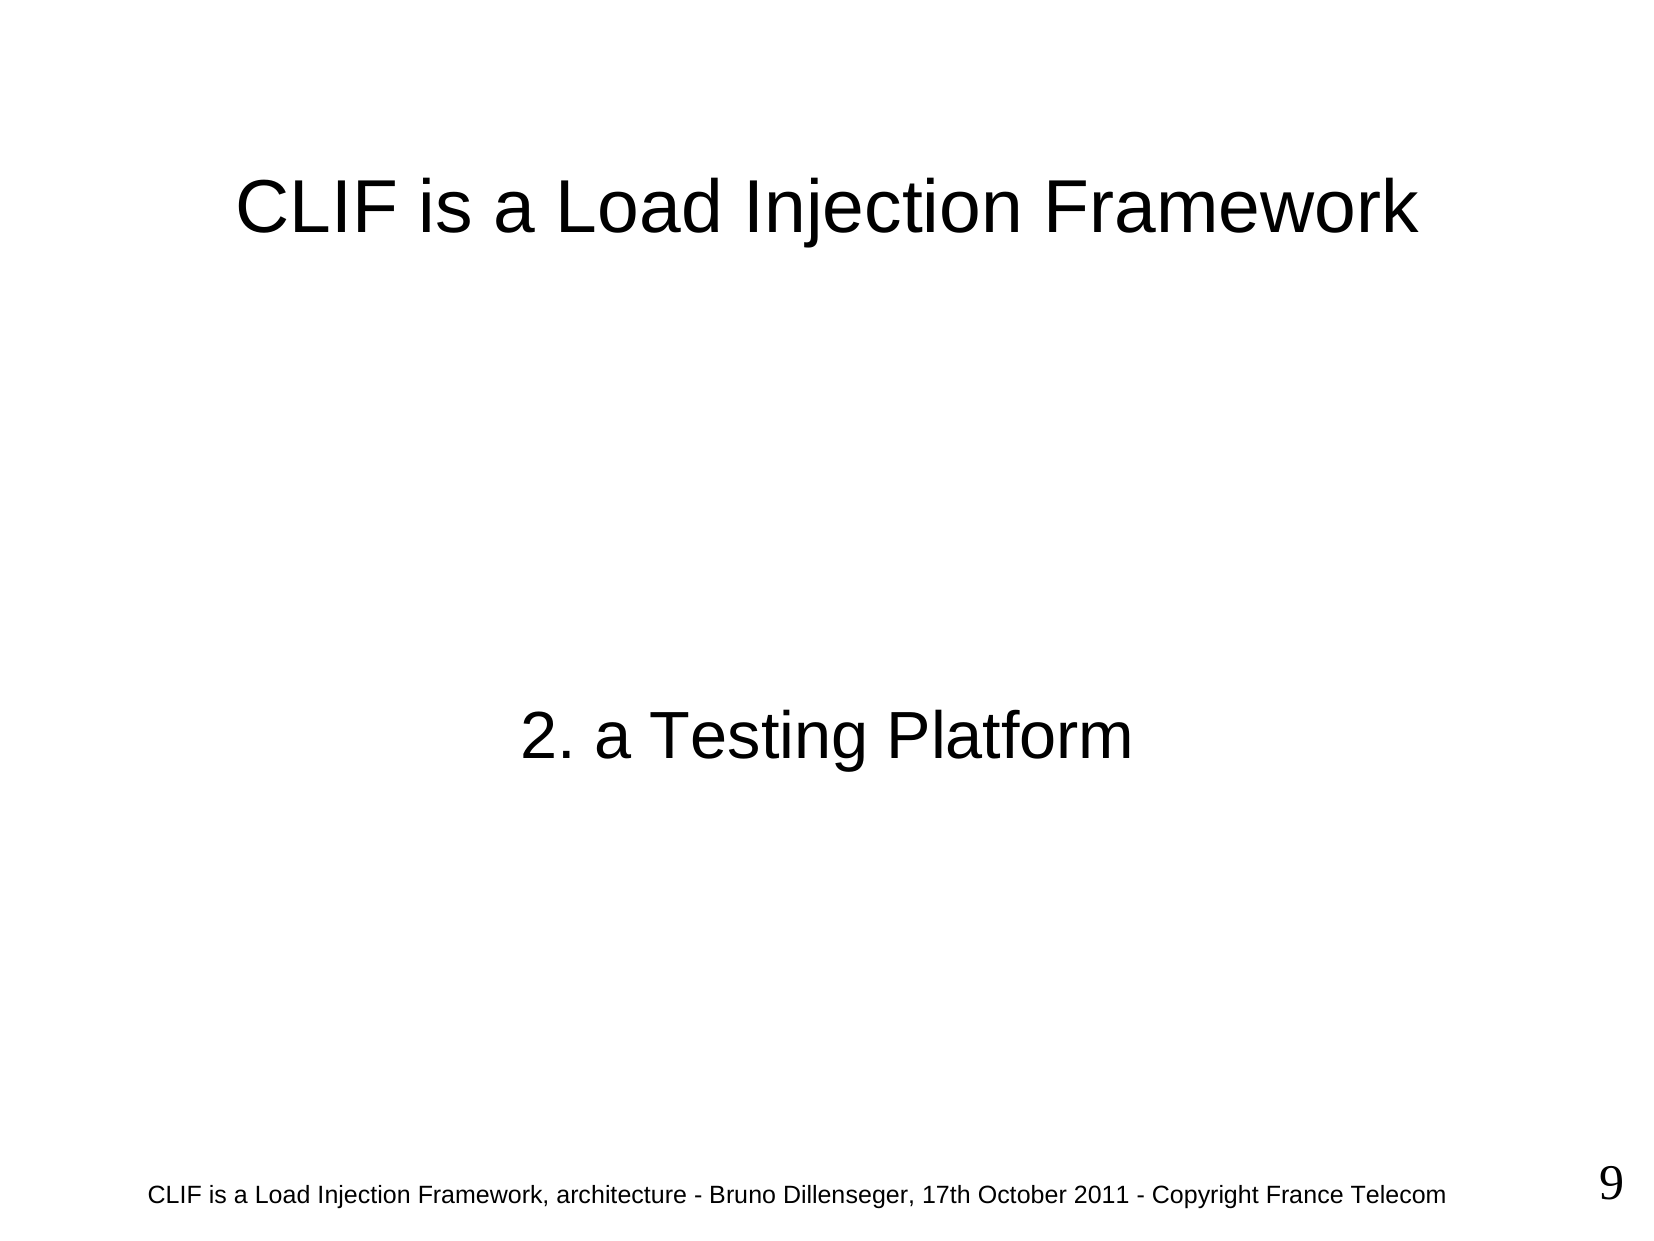

# CLIF is a Load Injection Framework
2. a Testing Platform